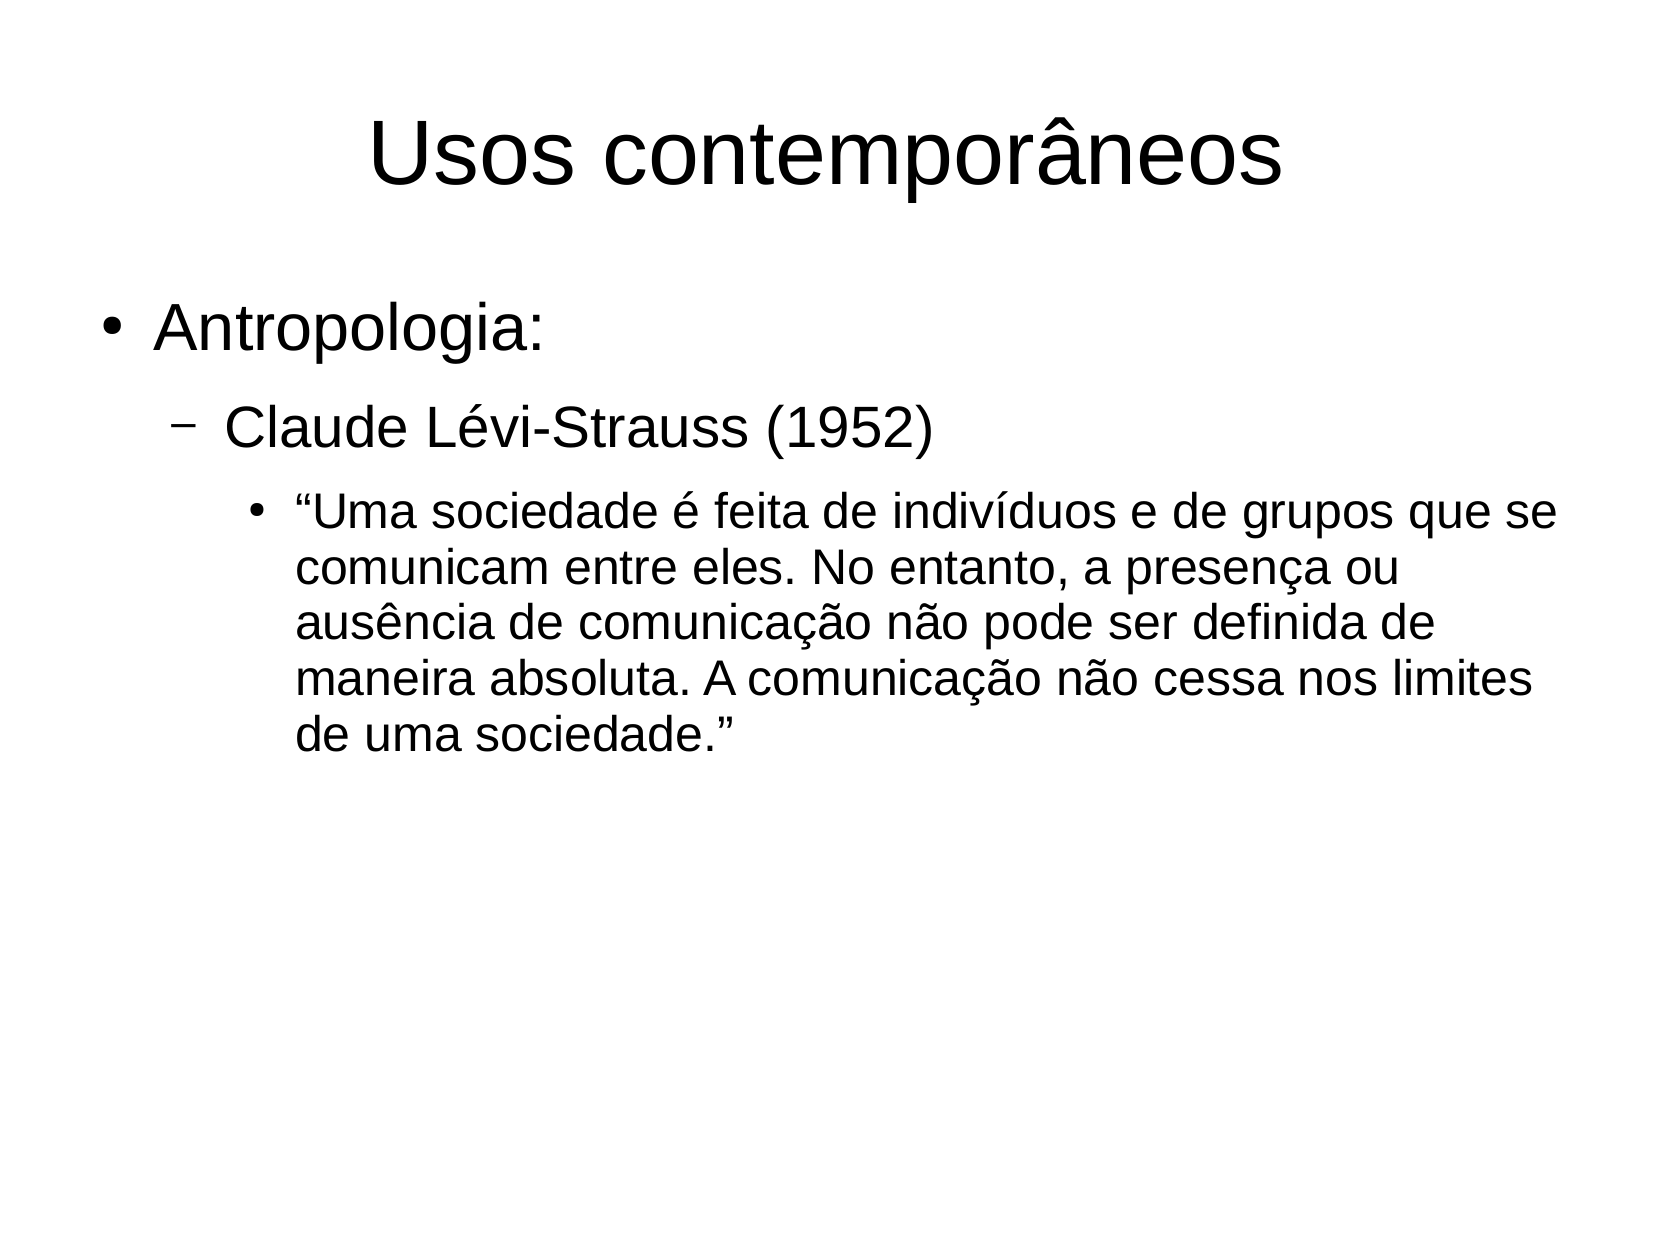

# Usos contemporâneos
Antropologia:
Claude Lévi-Strauss (1952)
“Uma sociedade é feita de indivíduos e de grupos que se comunicam entre eles. No entanto, a presença ou ausência de comunicação não pode ser definida de maneira absoluta. A comunicação não cessa nos limites de uma sociedade.”